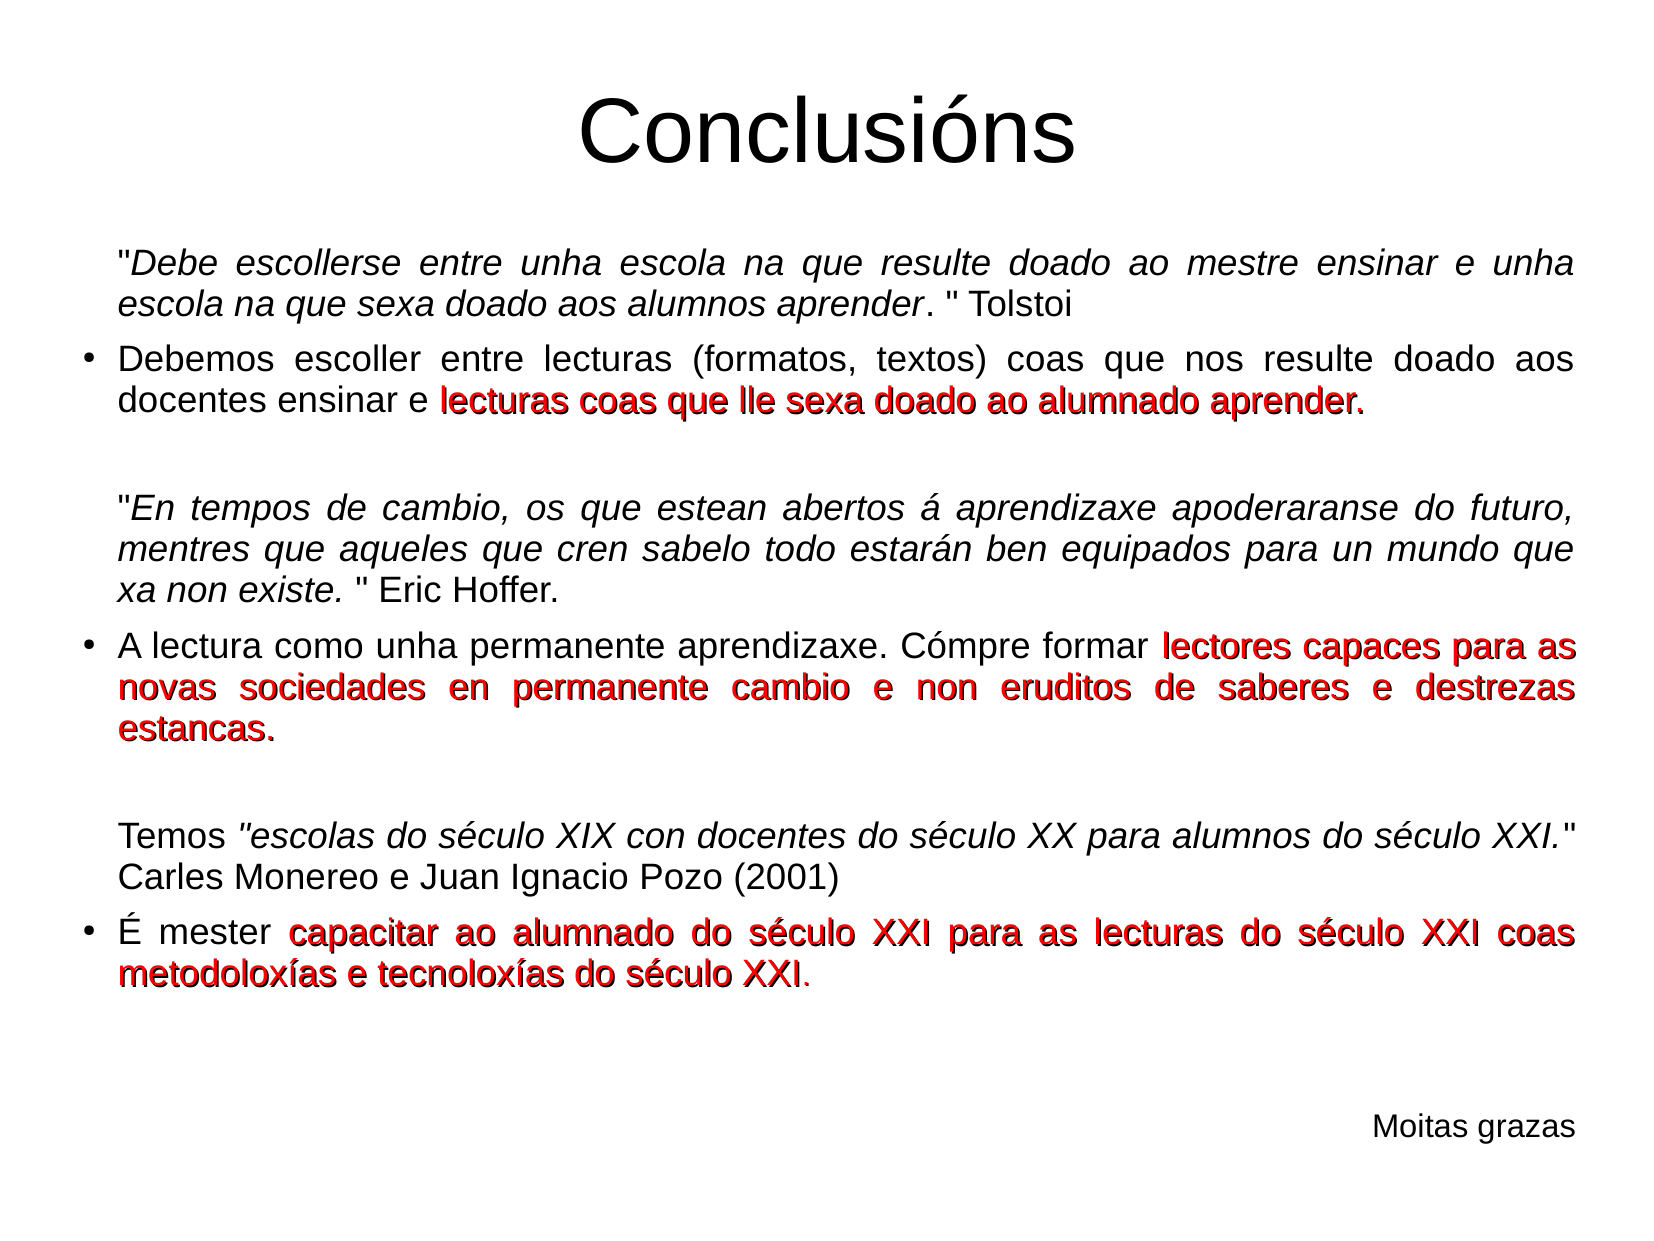

# Conclusións
"Debe escollerse entre unha escola na que resulte doado ao mestre ensinar e unha escola na que sexa doado aos alumnos aprender. " Tolstoi
Debemos escoller entre lecturas (formatos, textos) coas que nos resulte doado aos docentes ensinar e lecturas coas que lle sexa doado ao alumnado aprender.
"En tempos de cambio, os que estean abertos á aprendizaxe apoderaranse do futuro, mentres que aqueles que cren sabelo todo estarán ben equipados para un mundo que xa non existe. " Eric Hoffer.
A lectura como unha permanente aprendizaxe. Cómpre formar lectores capaces para as novas sociedades en permanente cambio e non eruditos de saberes e destrezas estancas.
Temos "escolas do século XIX con docentes do século XX para alumnos do século XXI." Carles Monereo e Juan Ignacio Pozo (2001)
É mester capacitar ao alumnado do século XXI para as lecturas do século XXI coas metodoloxías e tecnoloxías do século XXI.
Moitas grazas